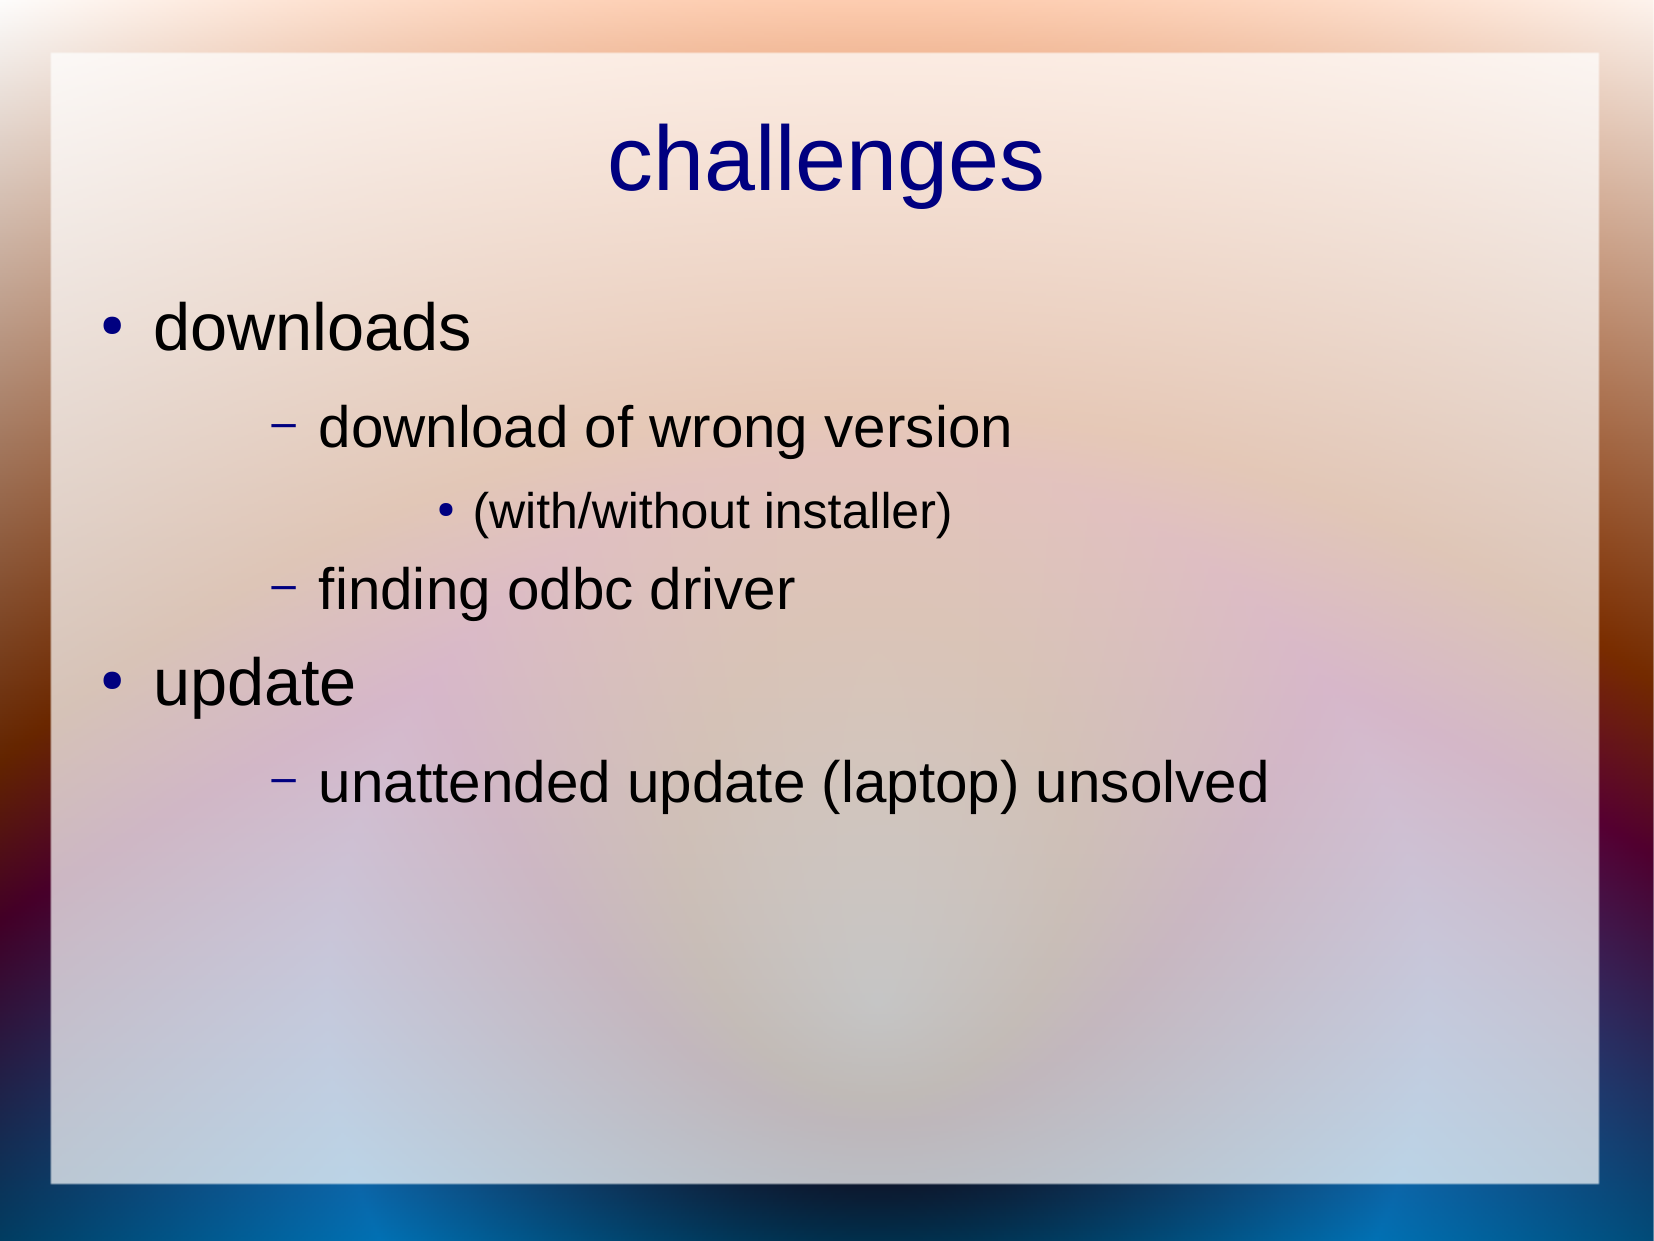

# challenges
downloads
download of wrong version
(with/without installer)
finding odbc driver
update
unattended update (laptop) unsolved